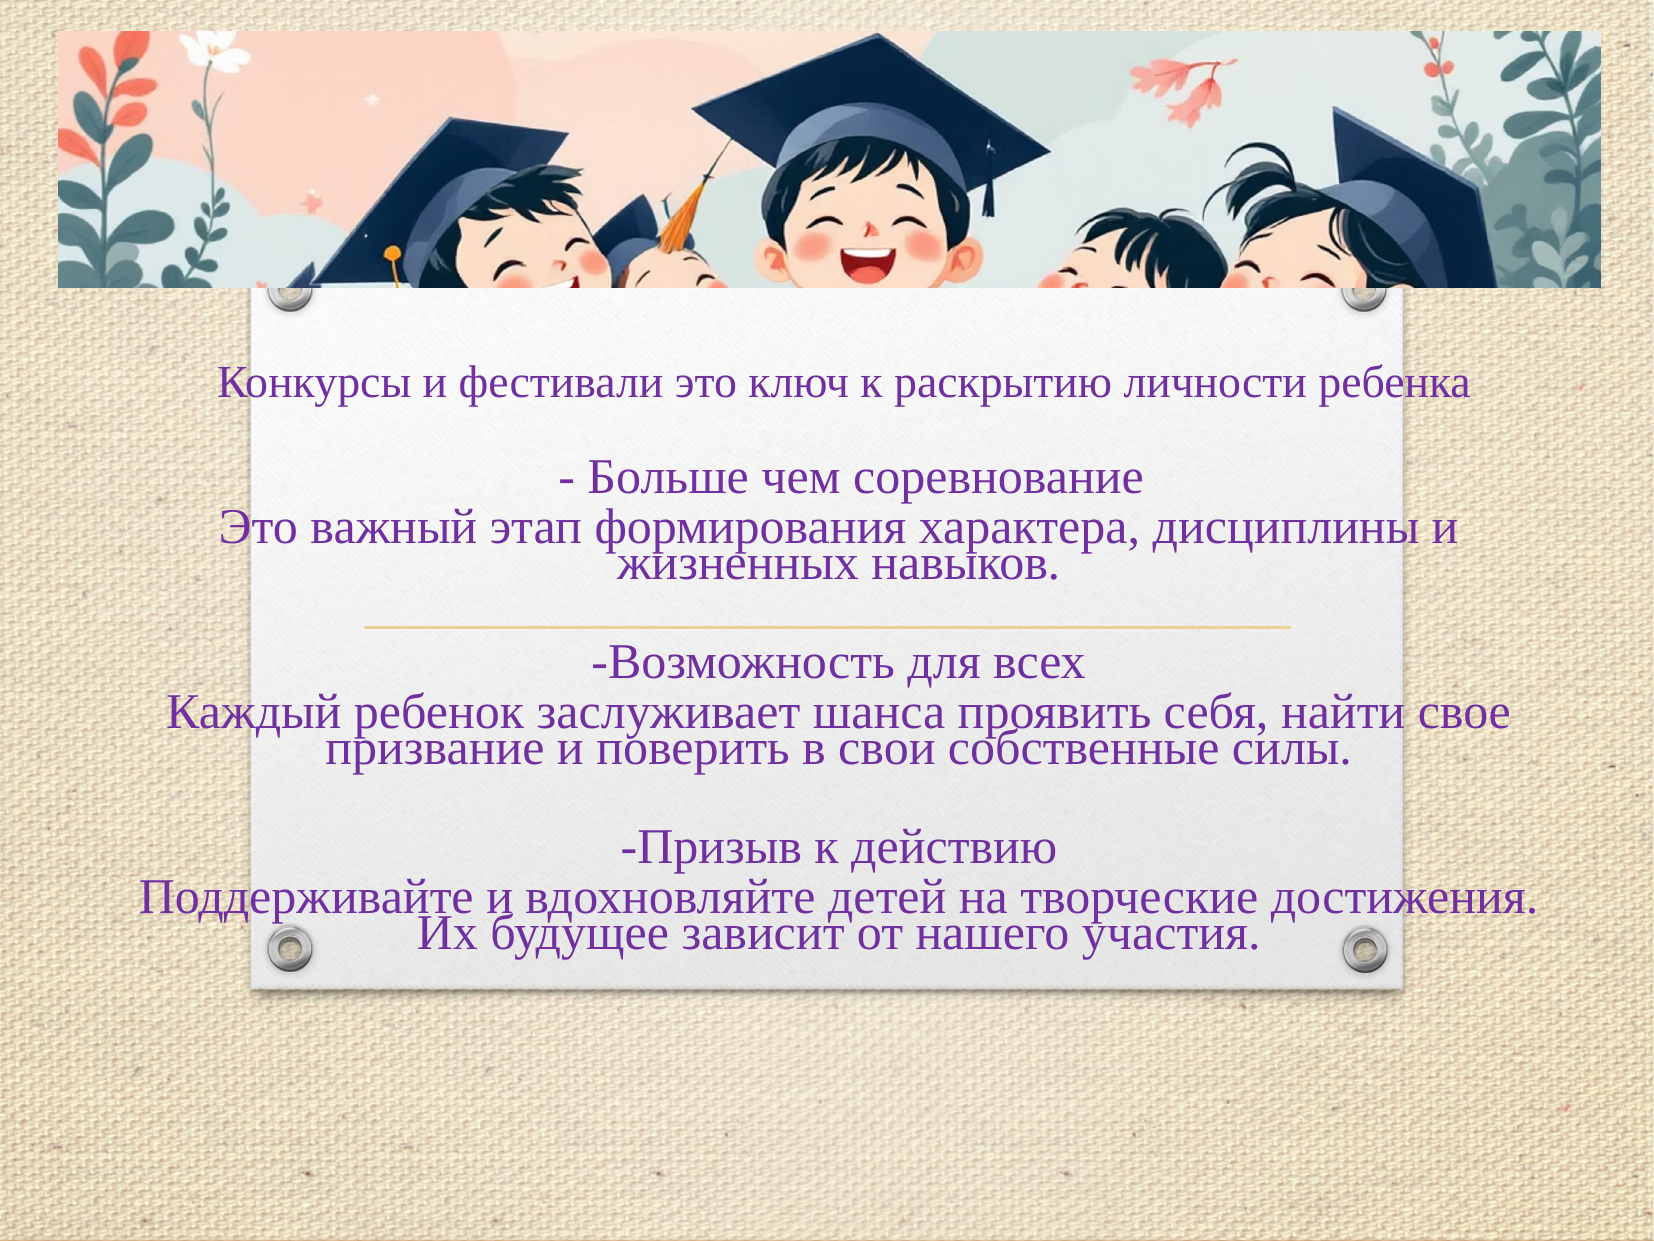

Конкурсы и фестивали это ключ к раскрытию личности ребенка
 - Больше чем соревнование
Это важный этап формирования характера, дисциплины и жизненных навыков.
-Возможность для всех
Каждый ребенок заслуживает шанса проявить себя, найти свое призвание и поверить в свои собственные силы.
-Призыв к действию
Поддерживайте и вдохновляйте детей на творческие достижения. Их будущее зависит от нашего участия.
#